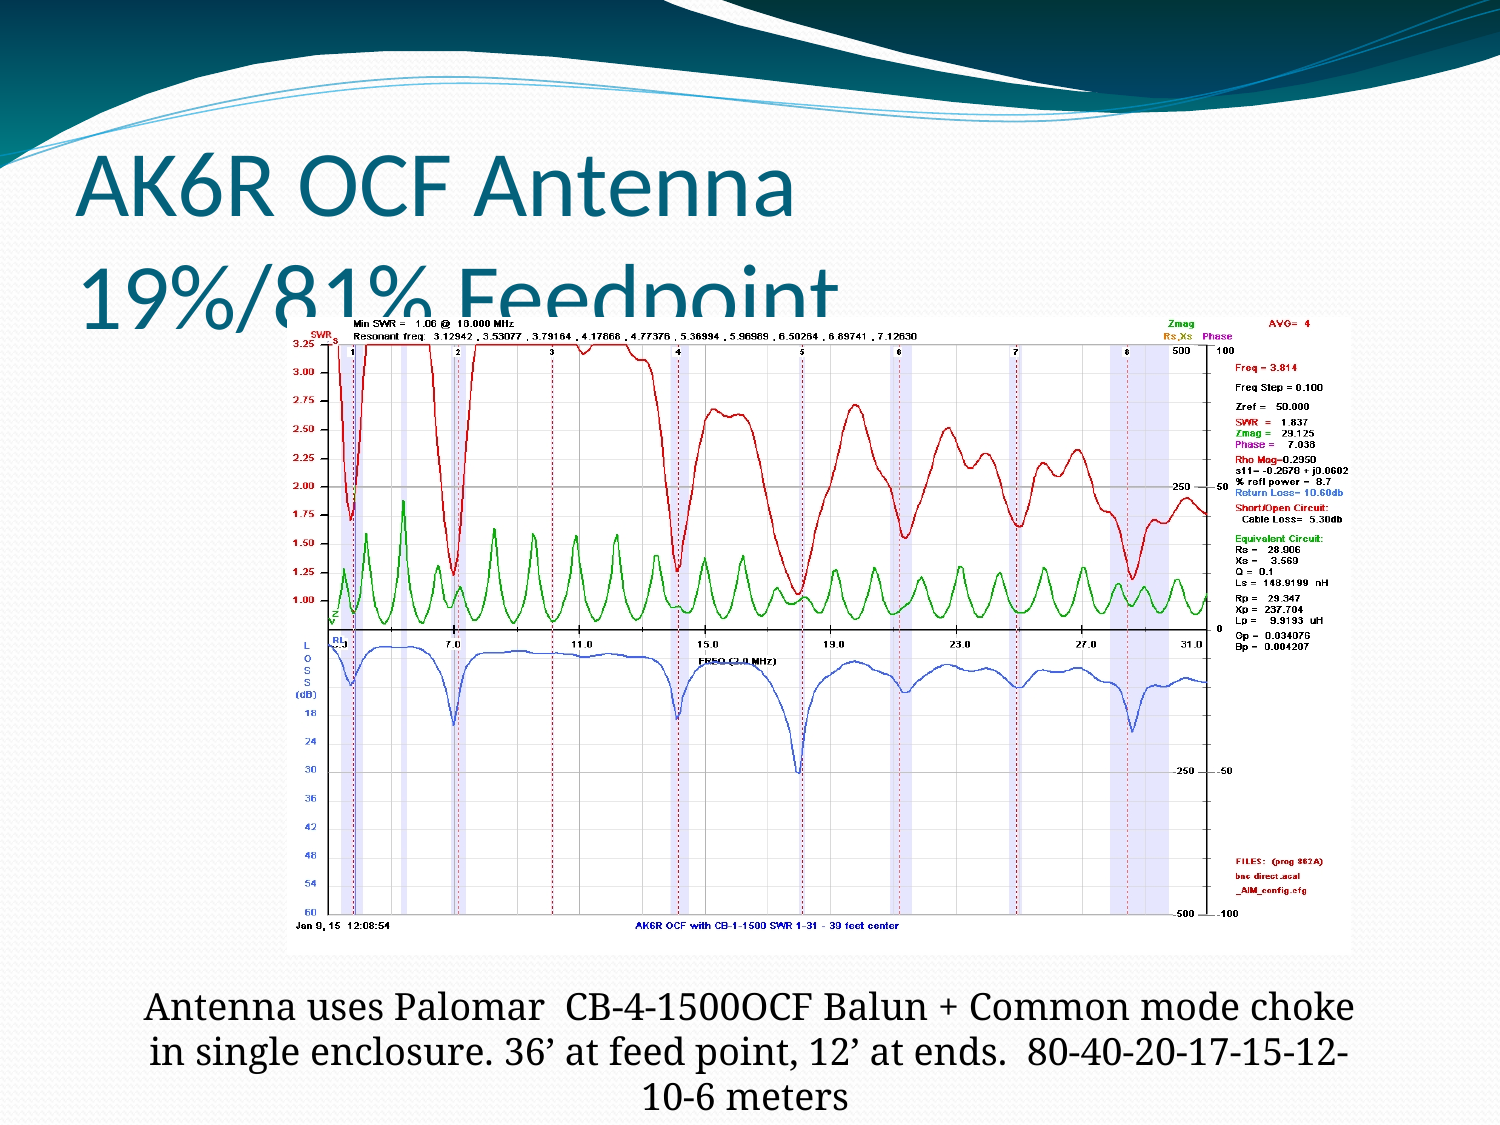

# AK6R OCF Antenna 19%/81% Feedpoint
Antenna uses Palomar CB-4-1500OCF Balun + Common mode choke in single enclosure. 36’ at feed point, 12’ at ends. 80-40-20-17-15-12-10-6 meters